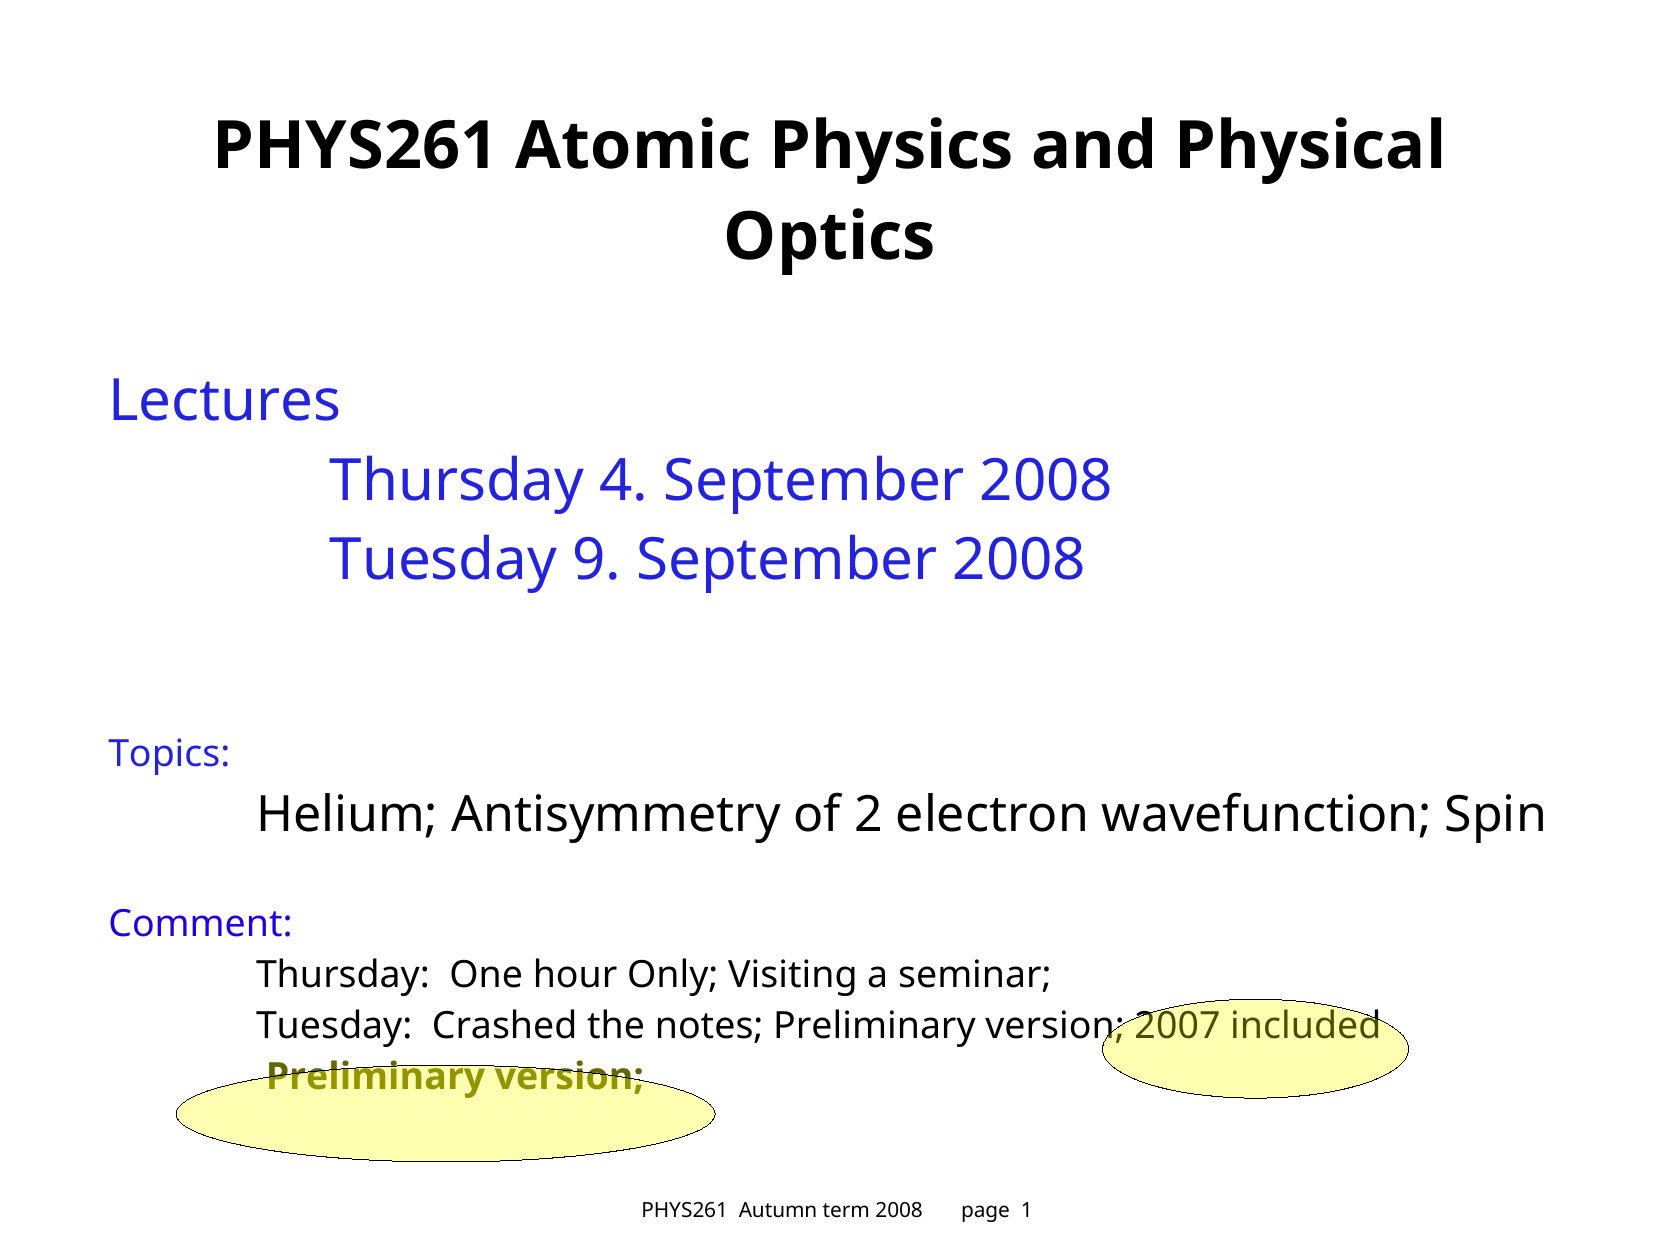

PHYS261 Atomic Physics and Physical Optics
Lectures
			Thursday 4. September 2008
			Tuesday 9. September 2008
Topics:
 		Helium; Antisymmetry of 2 electron wavefunction; Spin
Comment:
		Thursday: One hour Only; Visiting a seminar;
		Tuesday: Crashed the notes; Preliminary version; 2007 included
		 Preliminary version;